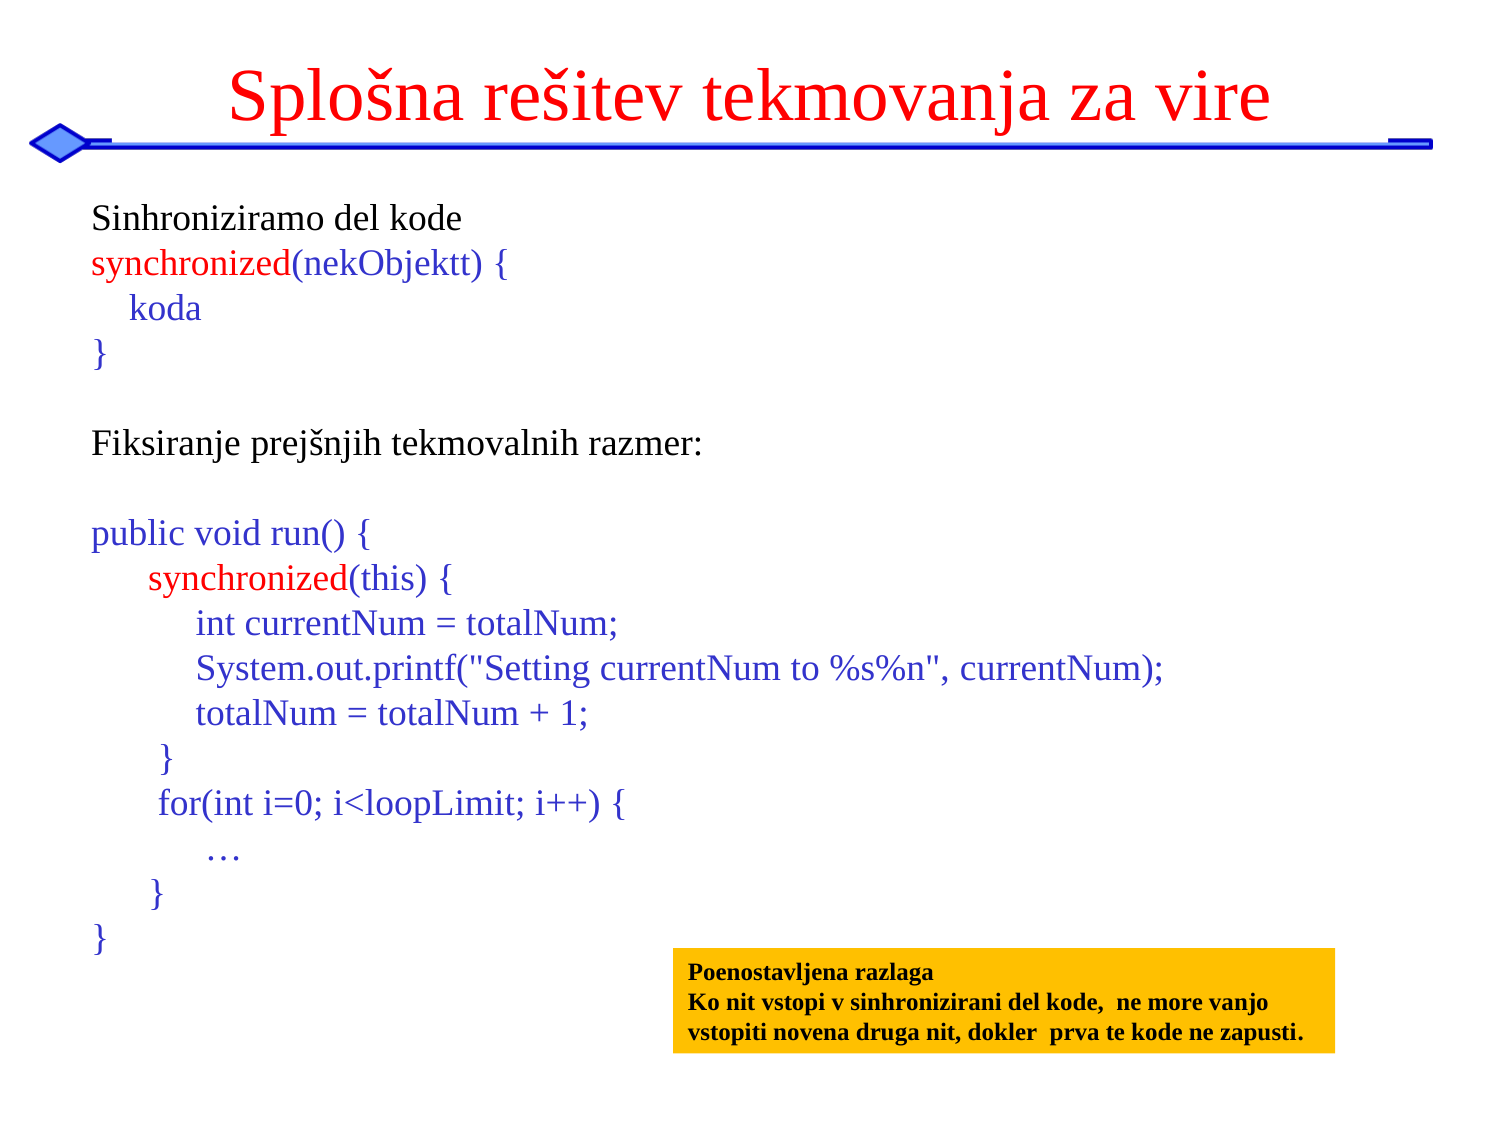

# Splošna rešitev tekmovanja za vire
Sinhroniziramo del kode
synchronized(nekObjektt) {
 koda
}
Fiksiranje prejšnjih tekmovalnih razmer:
public void run() {
 synchronized(this) {
 int currentNum = totalNum;
 System.out.printf("Setting currentNum to %s%n", currentNum);
 totalNum = totalNum + 1;
 }
 for(int i=0; i<loopLimit; i++) {
 …
 }
}
Poenostavljena razlaga
Ko nit vstopi v sinhronizirani del kode, ne more vanjo vstopiti novena druga nit, dokler prva te kode ne zapusti.